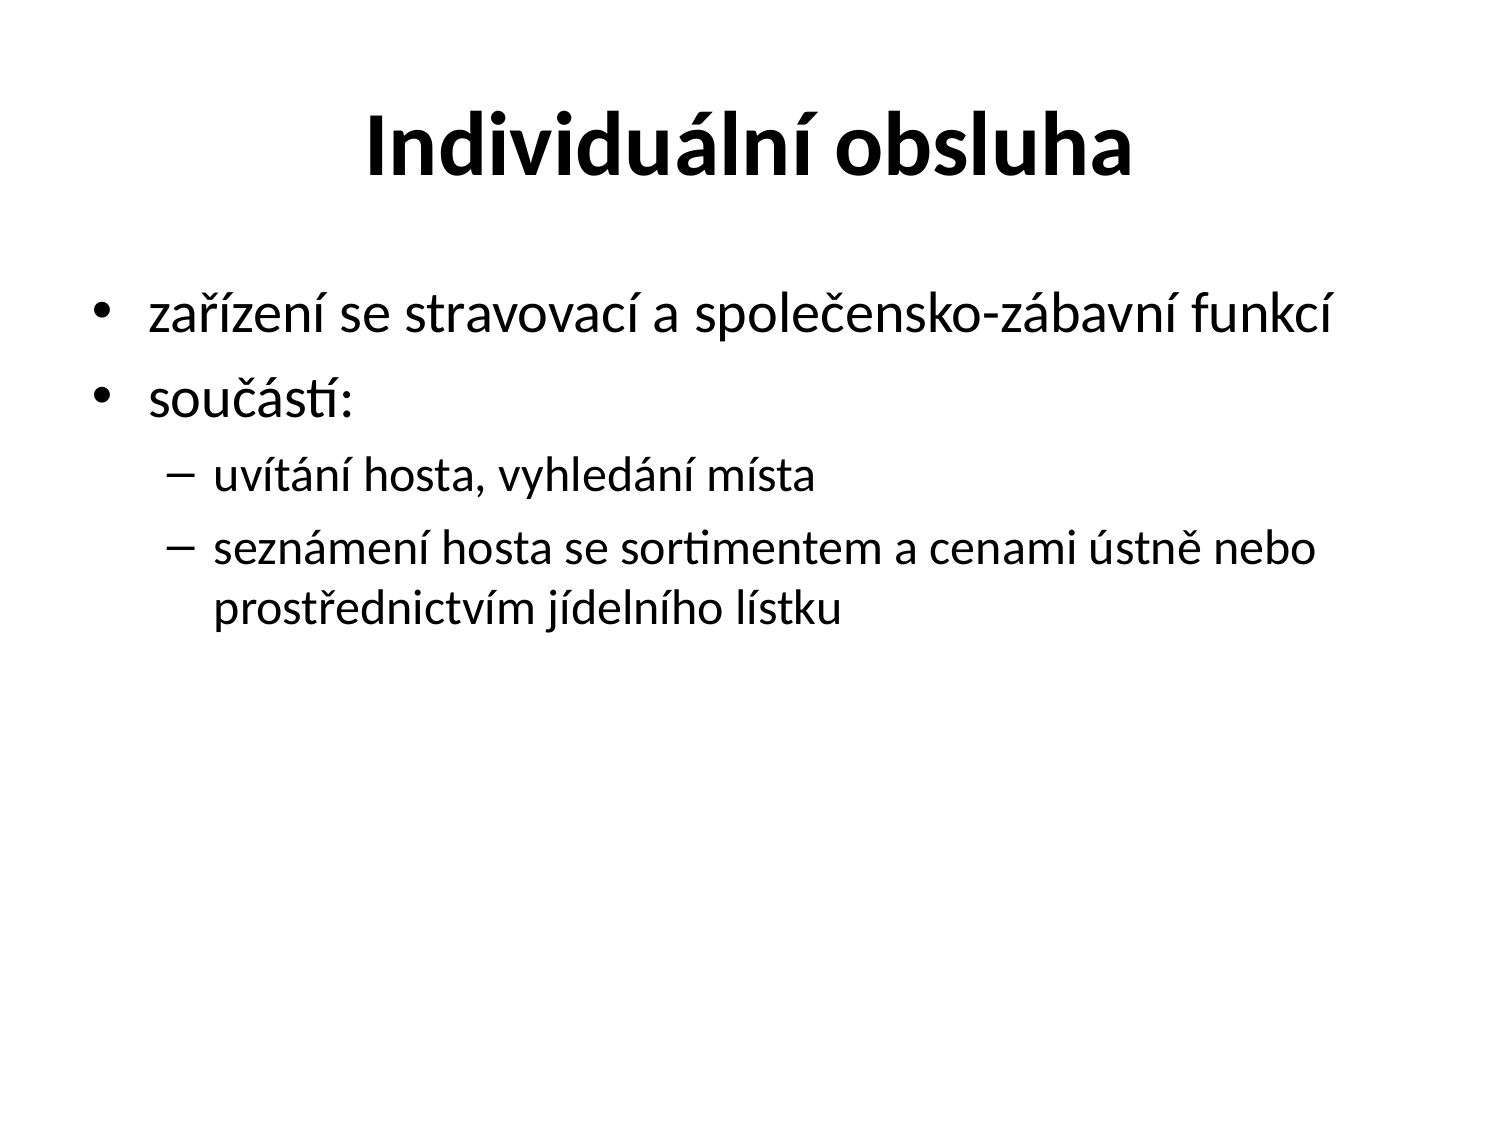

# Individuální obsluha
zařízení se stravovací a společensko-zábavní funkcí
součástí:
uvítání hosta, vyhledání místa
seznámení hosta se sortimentem a cenami ústně nebo prostřednictvím jídelního lístku